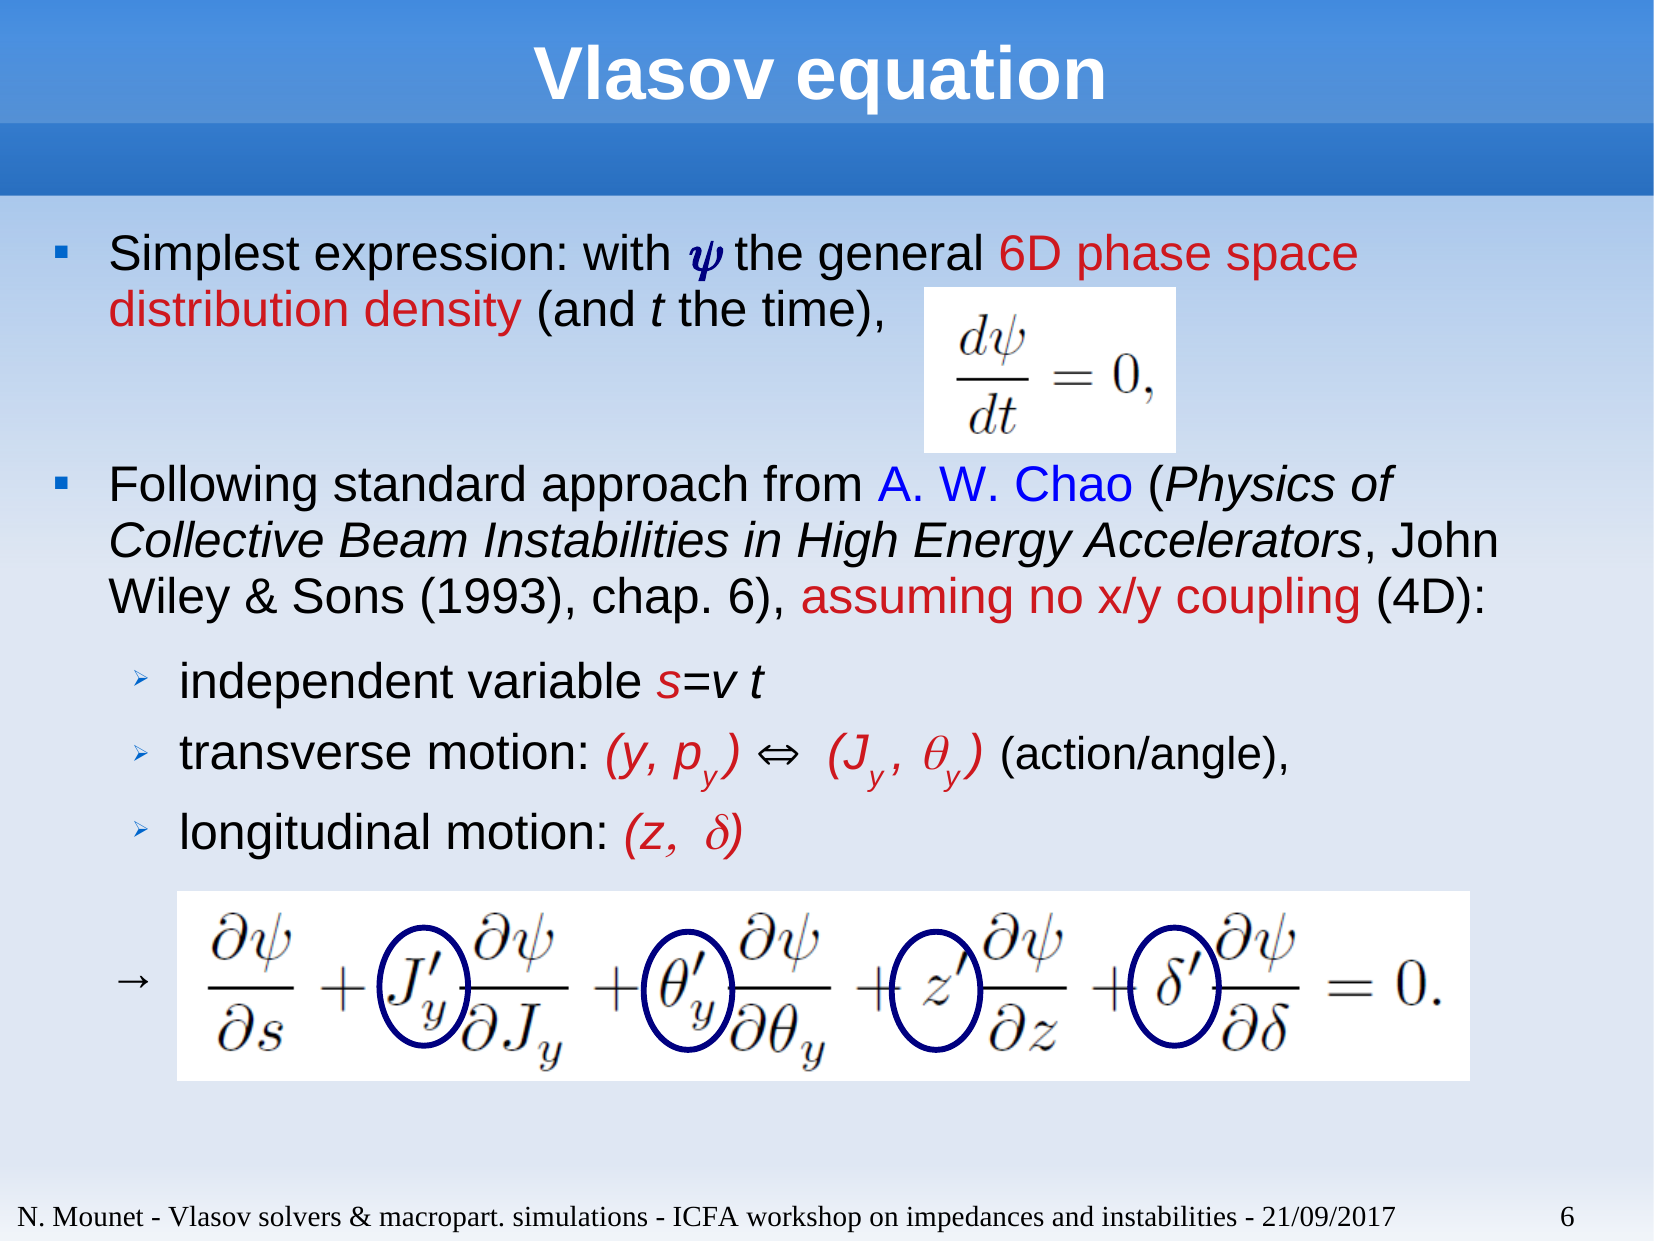

Vlasov equation
# Simplest expression: with y the general 6D phase space distribution density (and t the time),
Following standard approach from A. W. Chao (Physics of Collective Beam Instabilities in High Energy Accelerators, John Wiley & Sons (1993), chap. 6), assuming no x/y coupling (4D):
independent variable s=v t
transverse motion: (y, py ) ⇔ (Jy , qy ) (action/angle),
longitudinal motion: (z, d)
→
N. Mounet - Vlasov solvers & macropart. simulations - ICFA workshop on impedances and instabilities - 21/09/2017
6